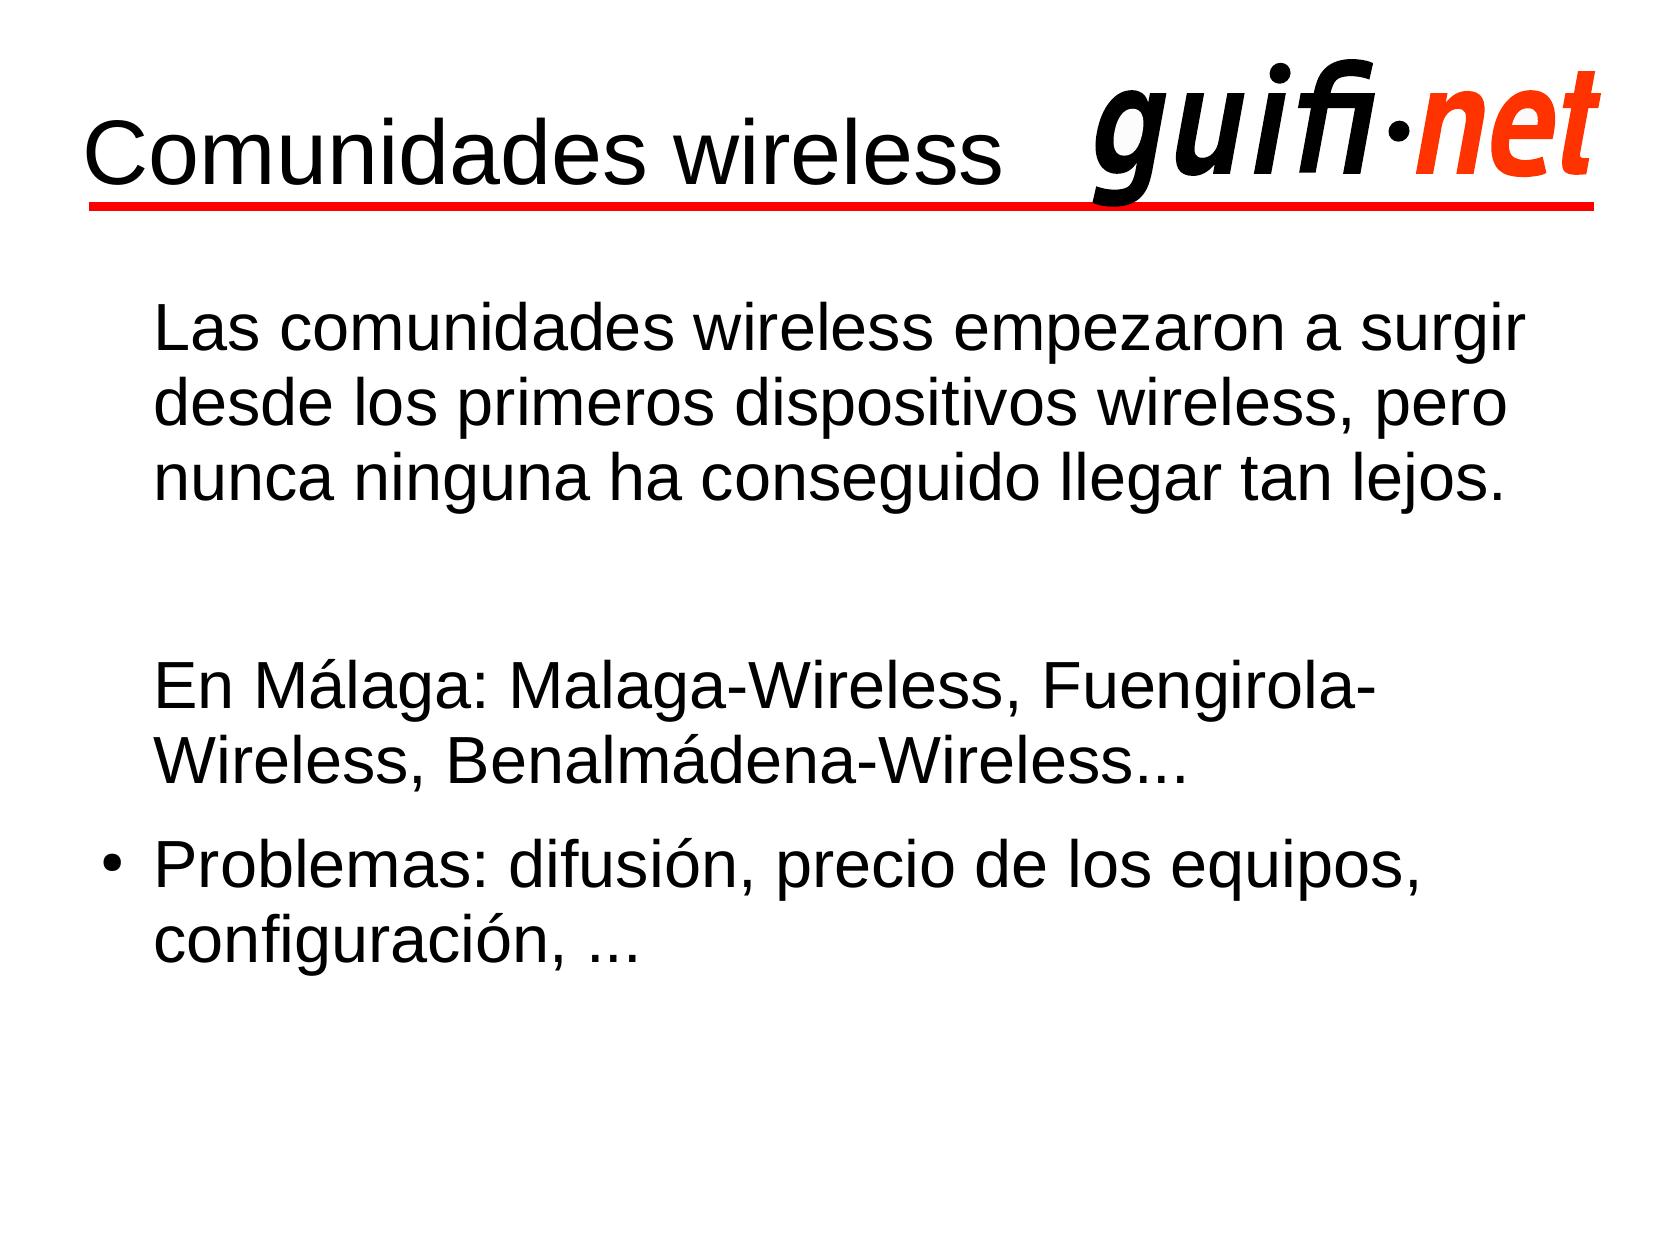

# Comunidades wireless
Las comunidades wireless empezaron a surgir desde los primeros dispositivos wireless, pero nunca ninguna ha conseguido llegar tan lejos.
En Málaga: Malaga-Wireless, Fuengirola-Wireless, Benalmádena-Wireless...
Problemas: difusión, precio de los equipos, configuración, ...